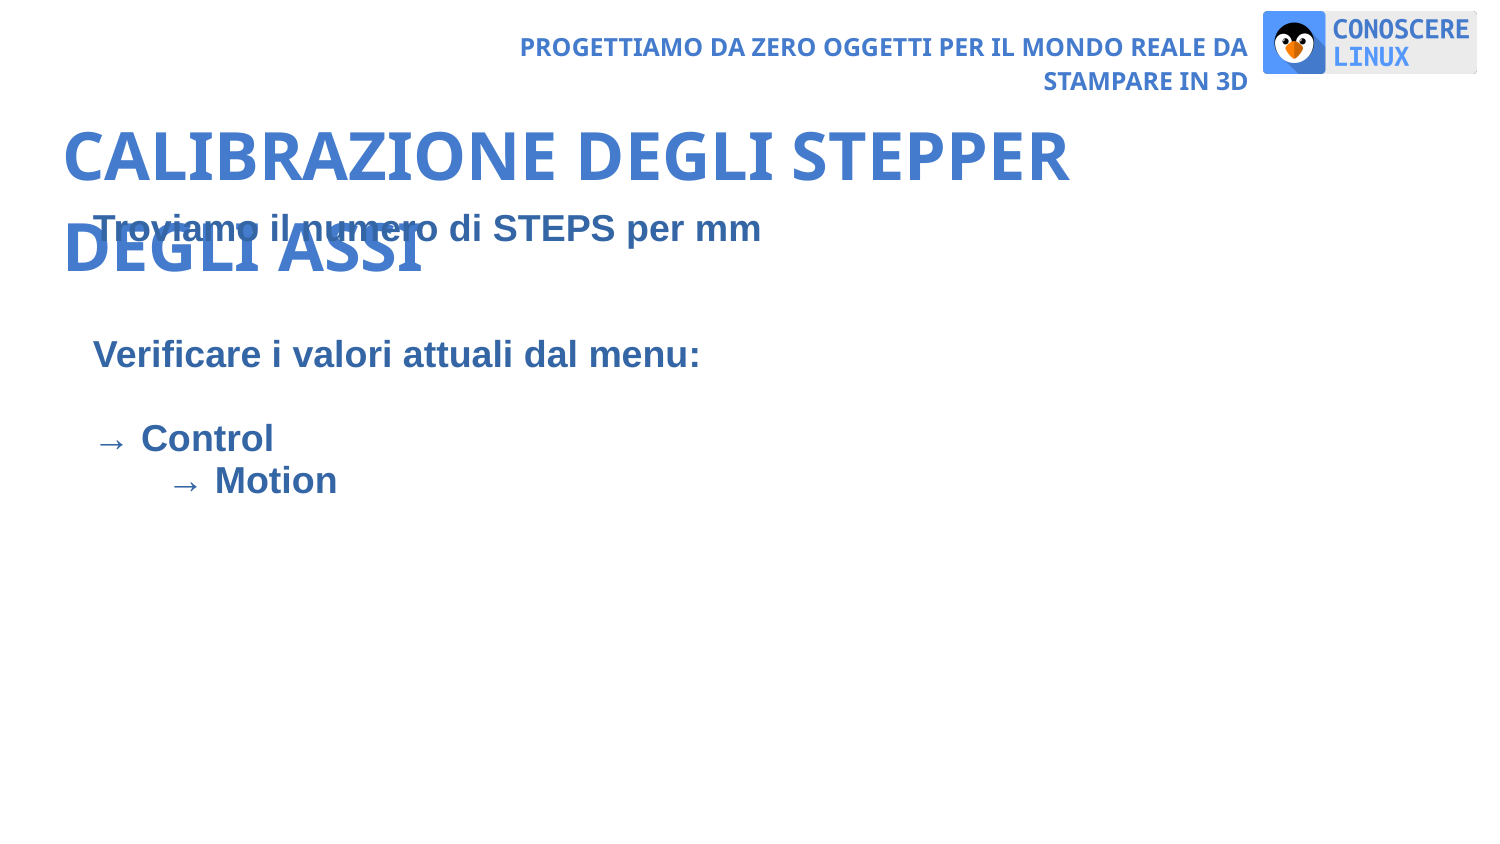

PROGETTIAMO DA ZERO OGGETTI PER IL MONDO REALE DA STAMPARE IN 3D
CALIBRAZIONE DEGLI STEPPER DEGLI ASSI
Troviamo il numero di STEPS per mm
Verificare i valori attuali dal menu:
→ Control
	→ Motion